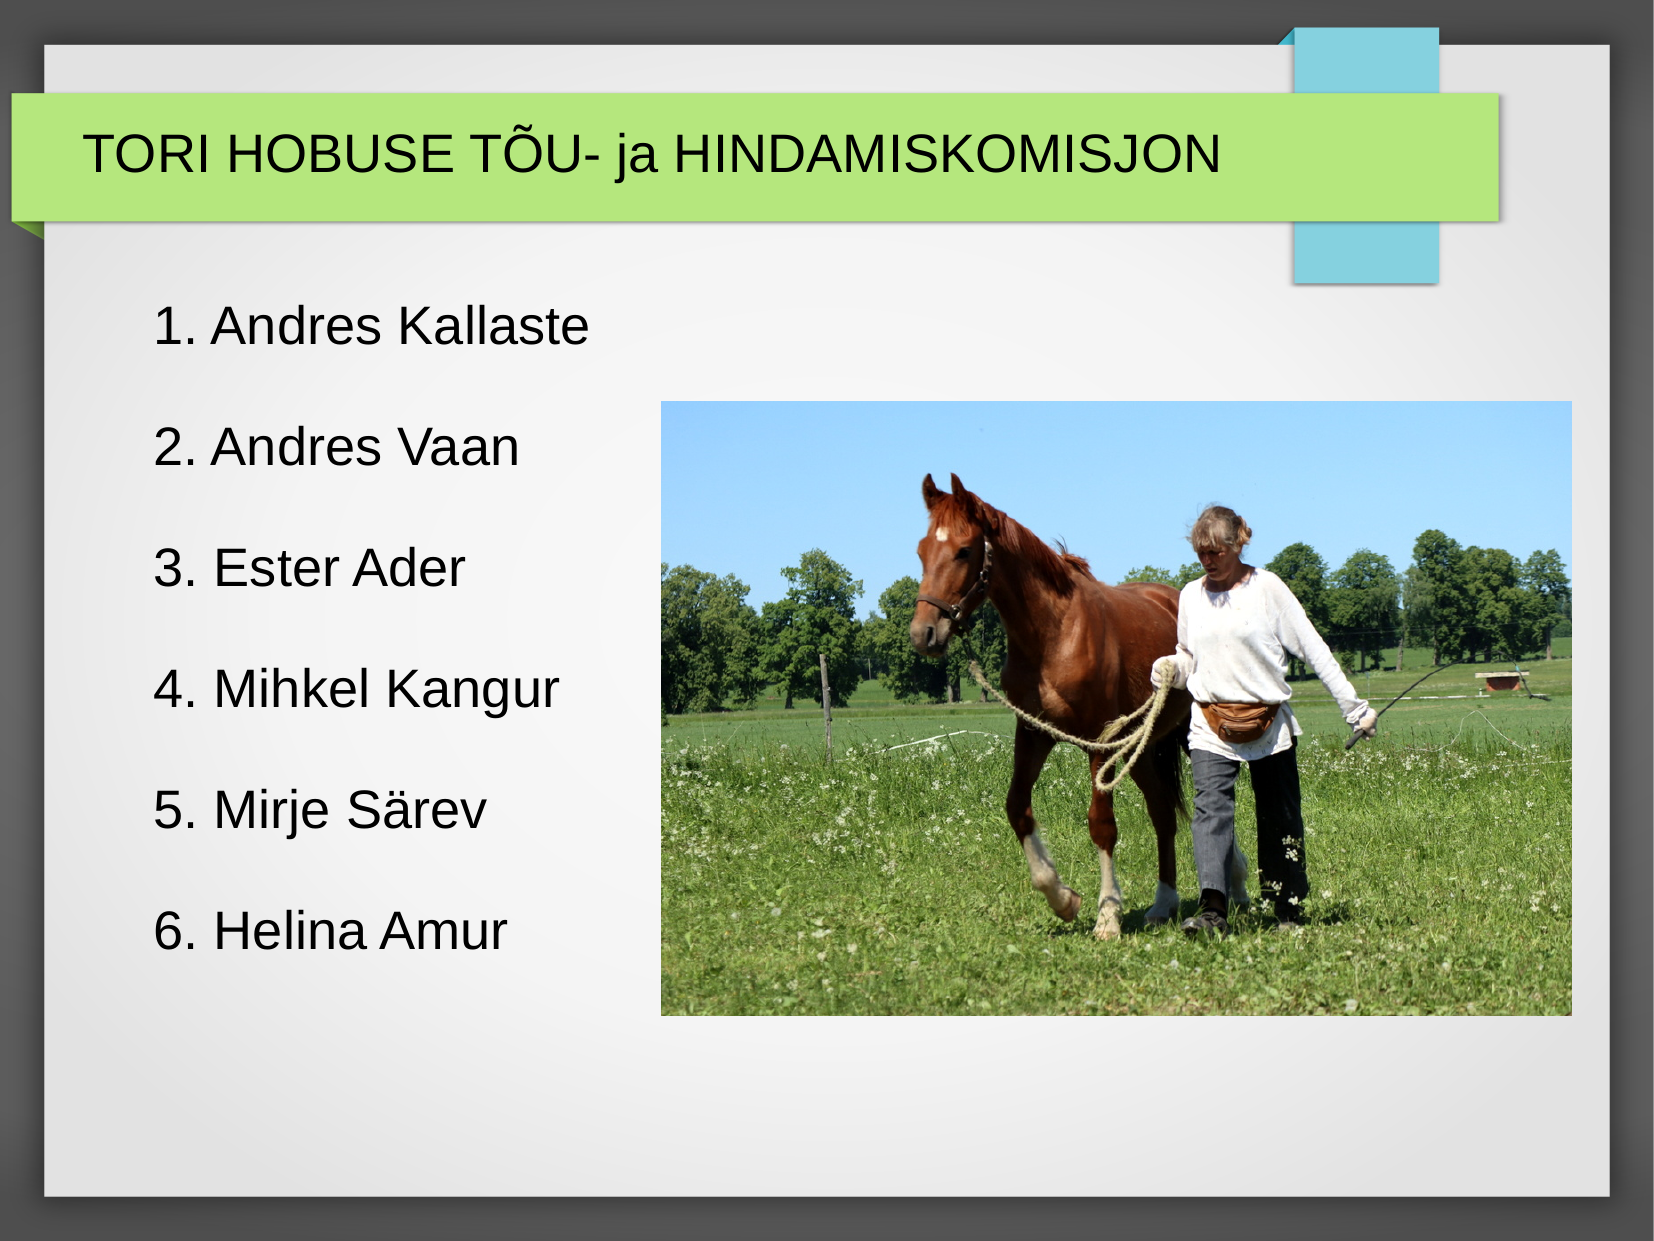

# TORI HOBUSE TÕU- ja HINDAMISKOMISJON
1. Andres Kallaste
2. Andres Vaan
3. Ester Ader
4. Mihkel Kangur
5. Mirje Särev
6. Helina Amur